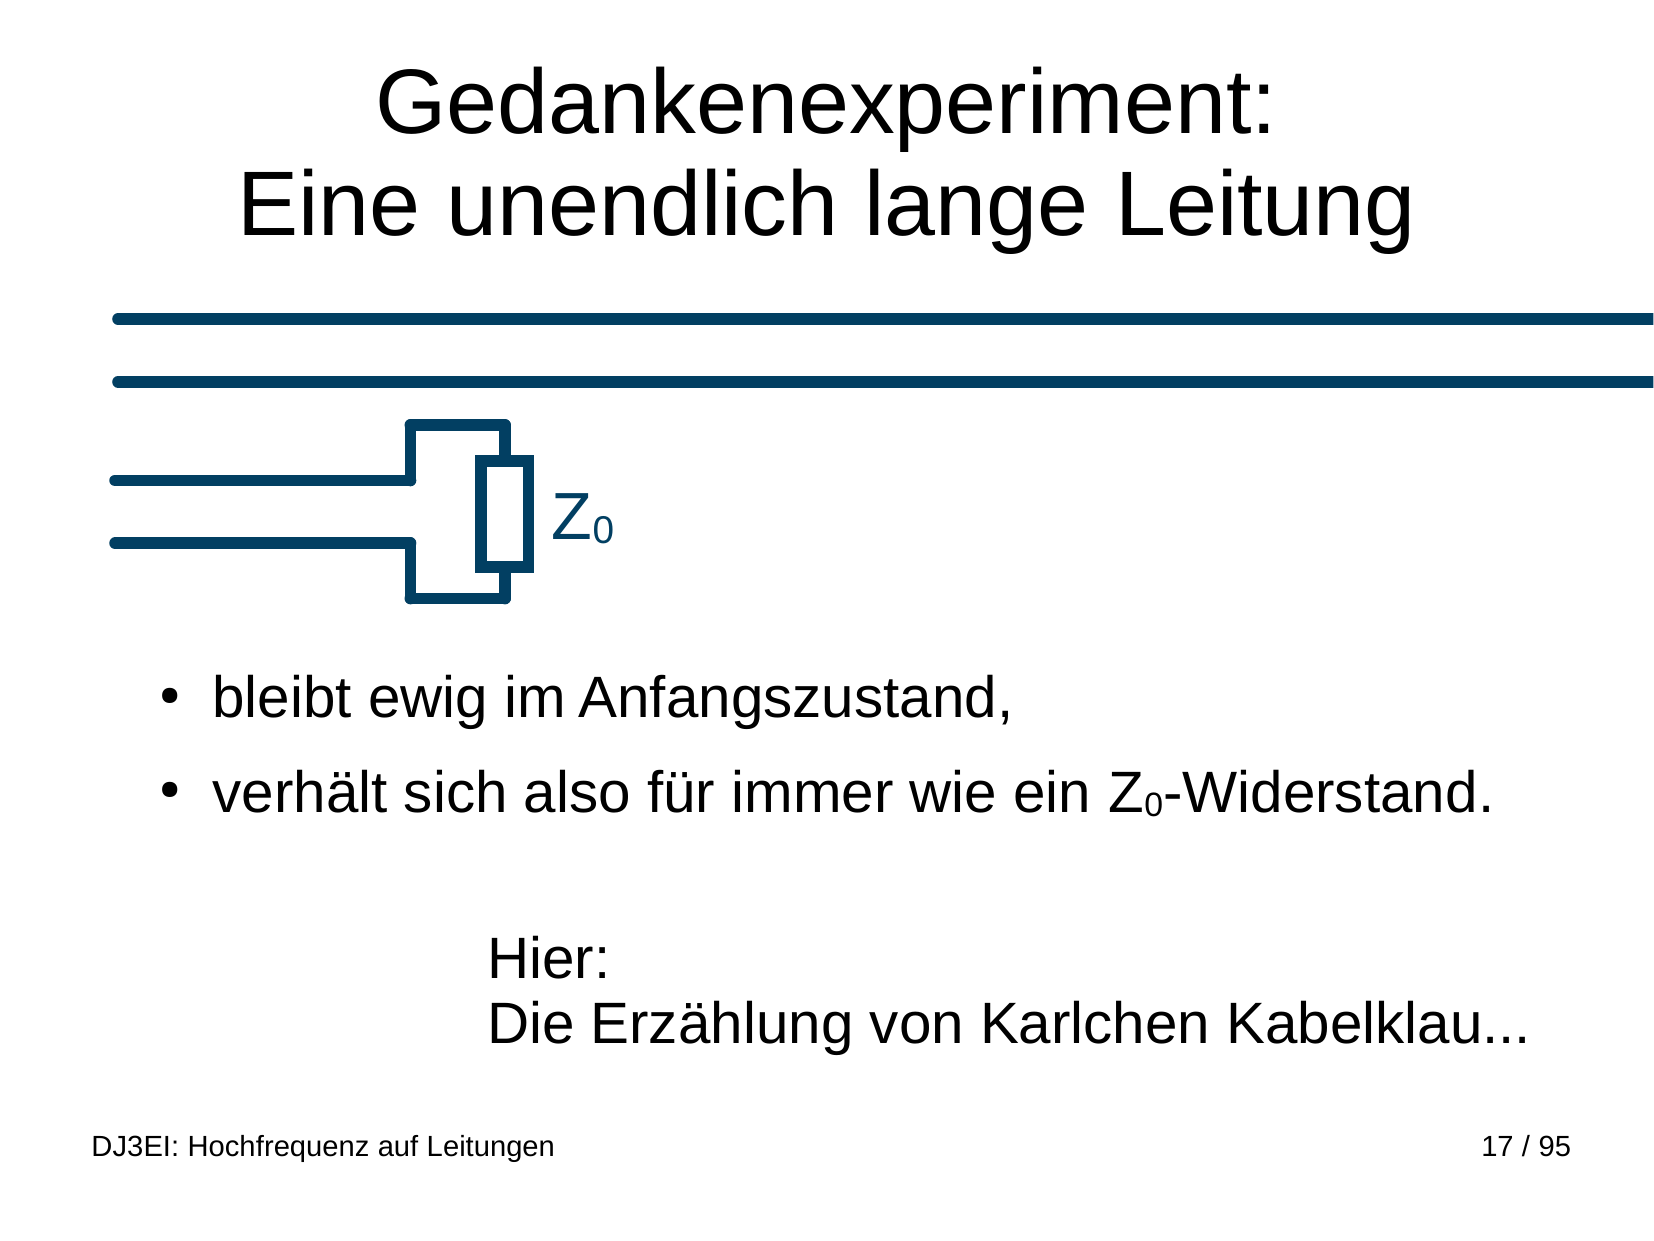

# Gedankenexperiment: Eine unendlich lange Leitung
Z0
bleibt ewig im Anfangszustand,
verhält sich also für immer wie ein Z0-Widerstand.
Hier:
Die Erzählung von Karlchen Kabelklau...